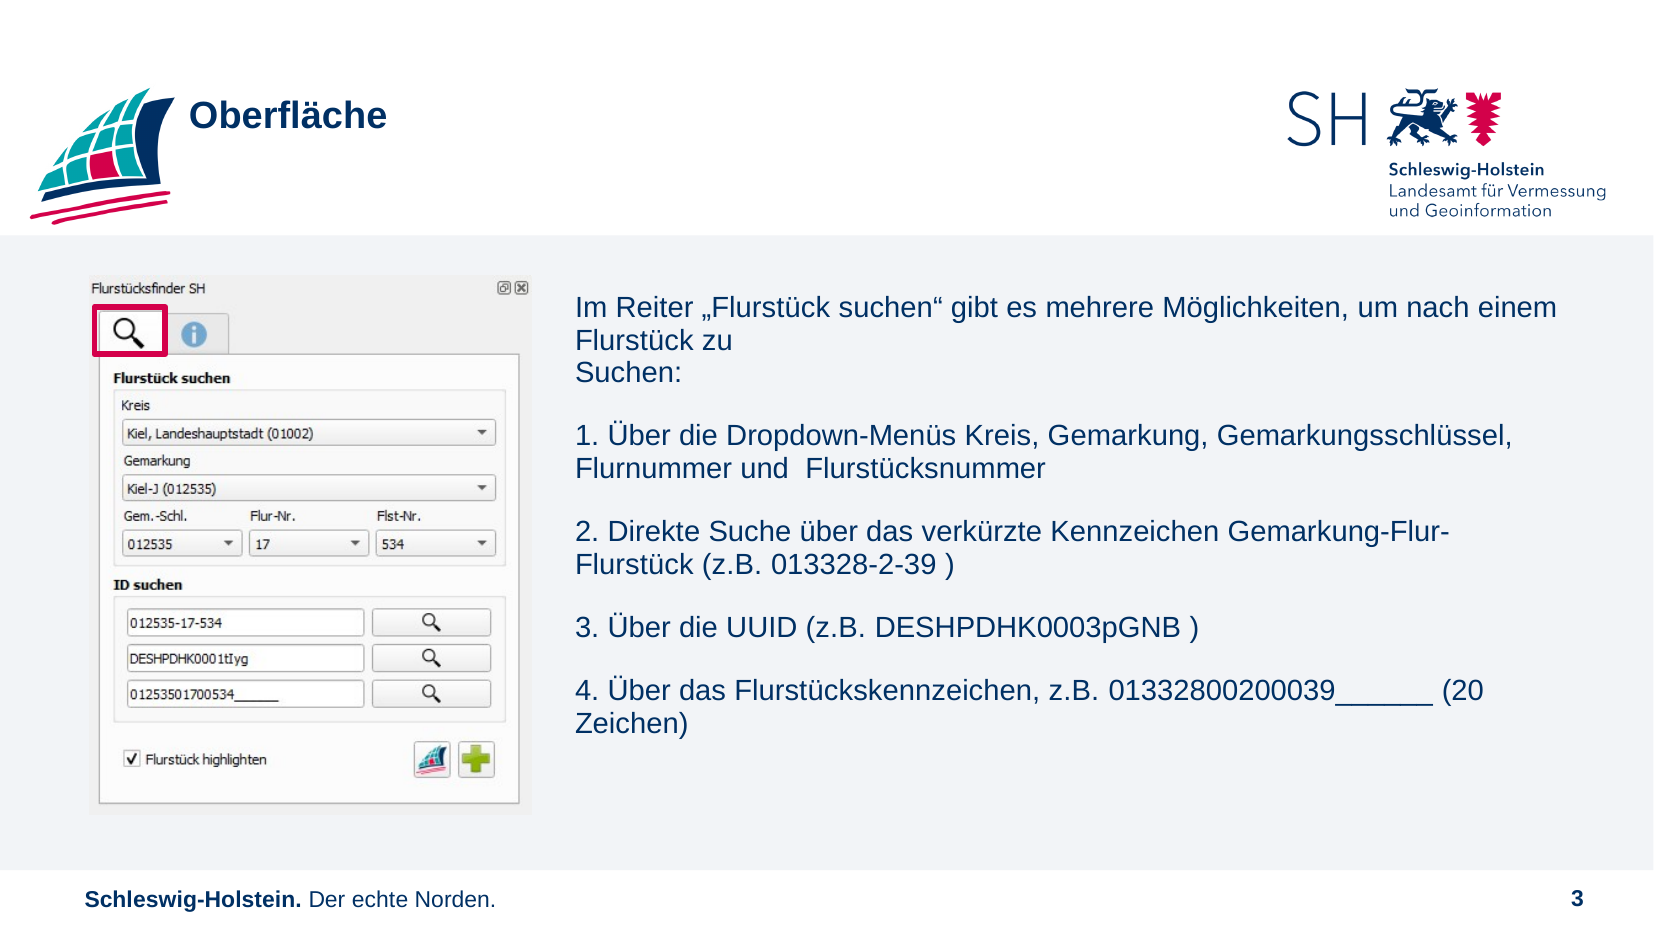

# Oberfläche
Im Reiter „Flurstück suchen“ gibt es mehrere Möglichkeiten, um nach einem Flurstück zu
Suchen:
1. Über die Dropdown-Menüs Kreis, Gemarkung, Gemarkungsschlüssel, Flurnummer und Flurstücksnummer
2. Direkte Suche über das verkürzte Kennzeichen Gemarkung-Flur-Flurstück (z.B. 013328-2-39 )
3. Über die UUID (z.B. DESHPDHK0003pGNB )
4. Über das Flurstückskennzeichen, z.B. 01332800200039______ (20 Zeichen)
3